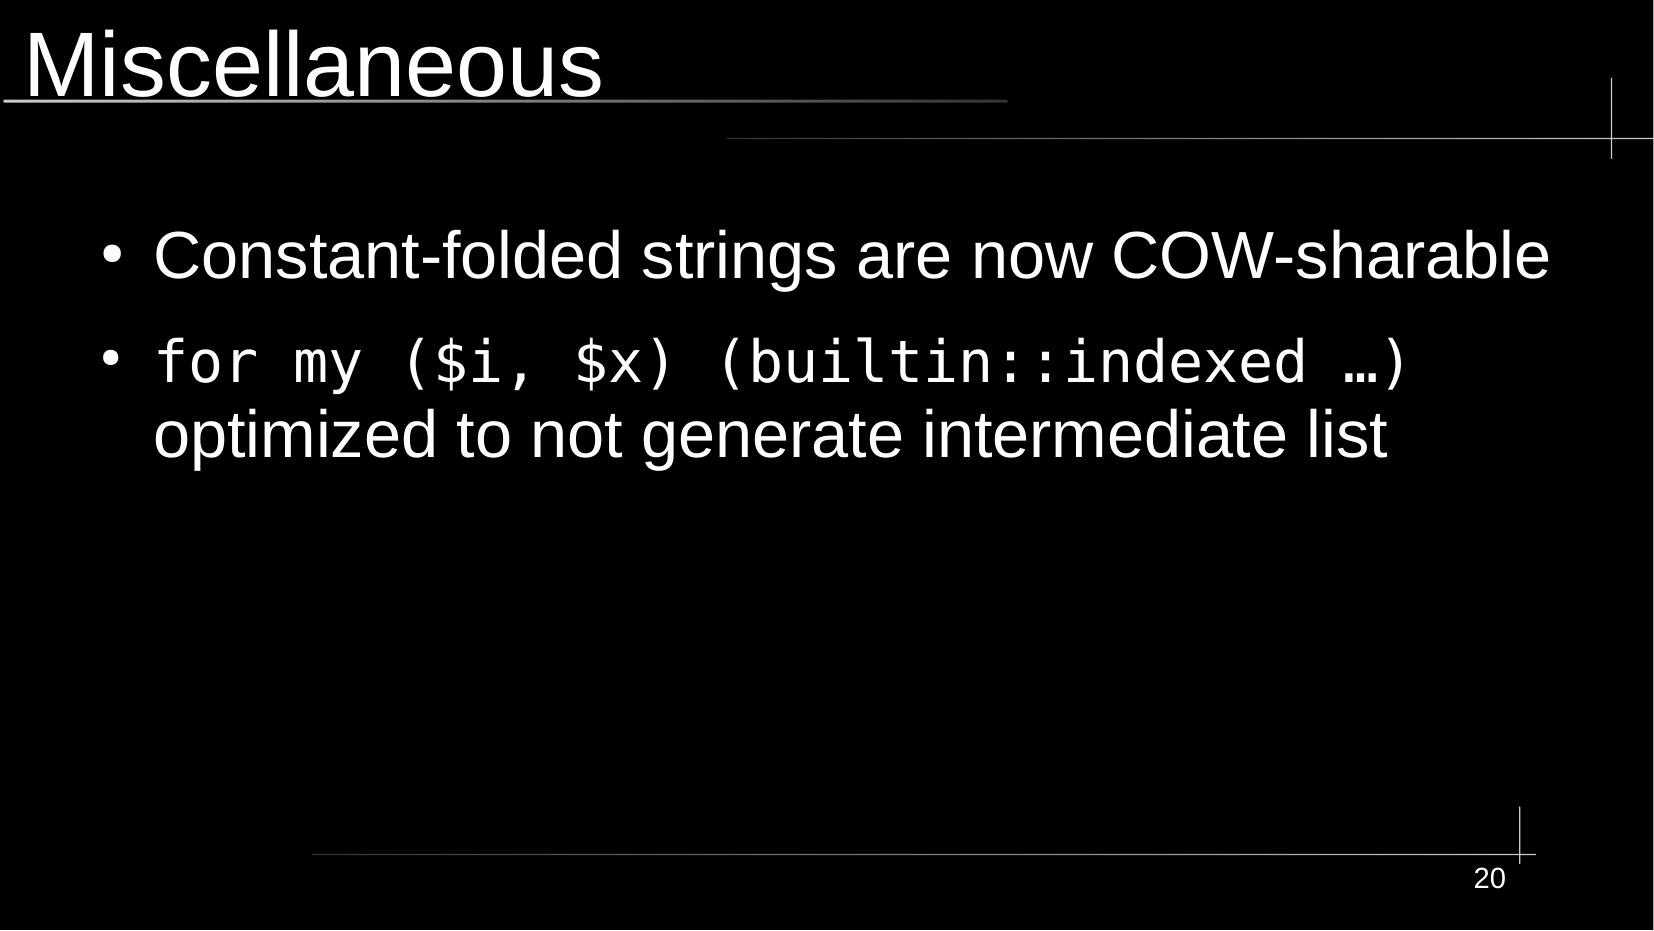

# Miscellaneous
Constant-folded strings are now COW-sharable
for my ($i, $x) (builtin::indexed …) optimized to not generate intermediate list
20